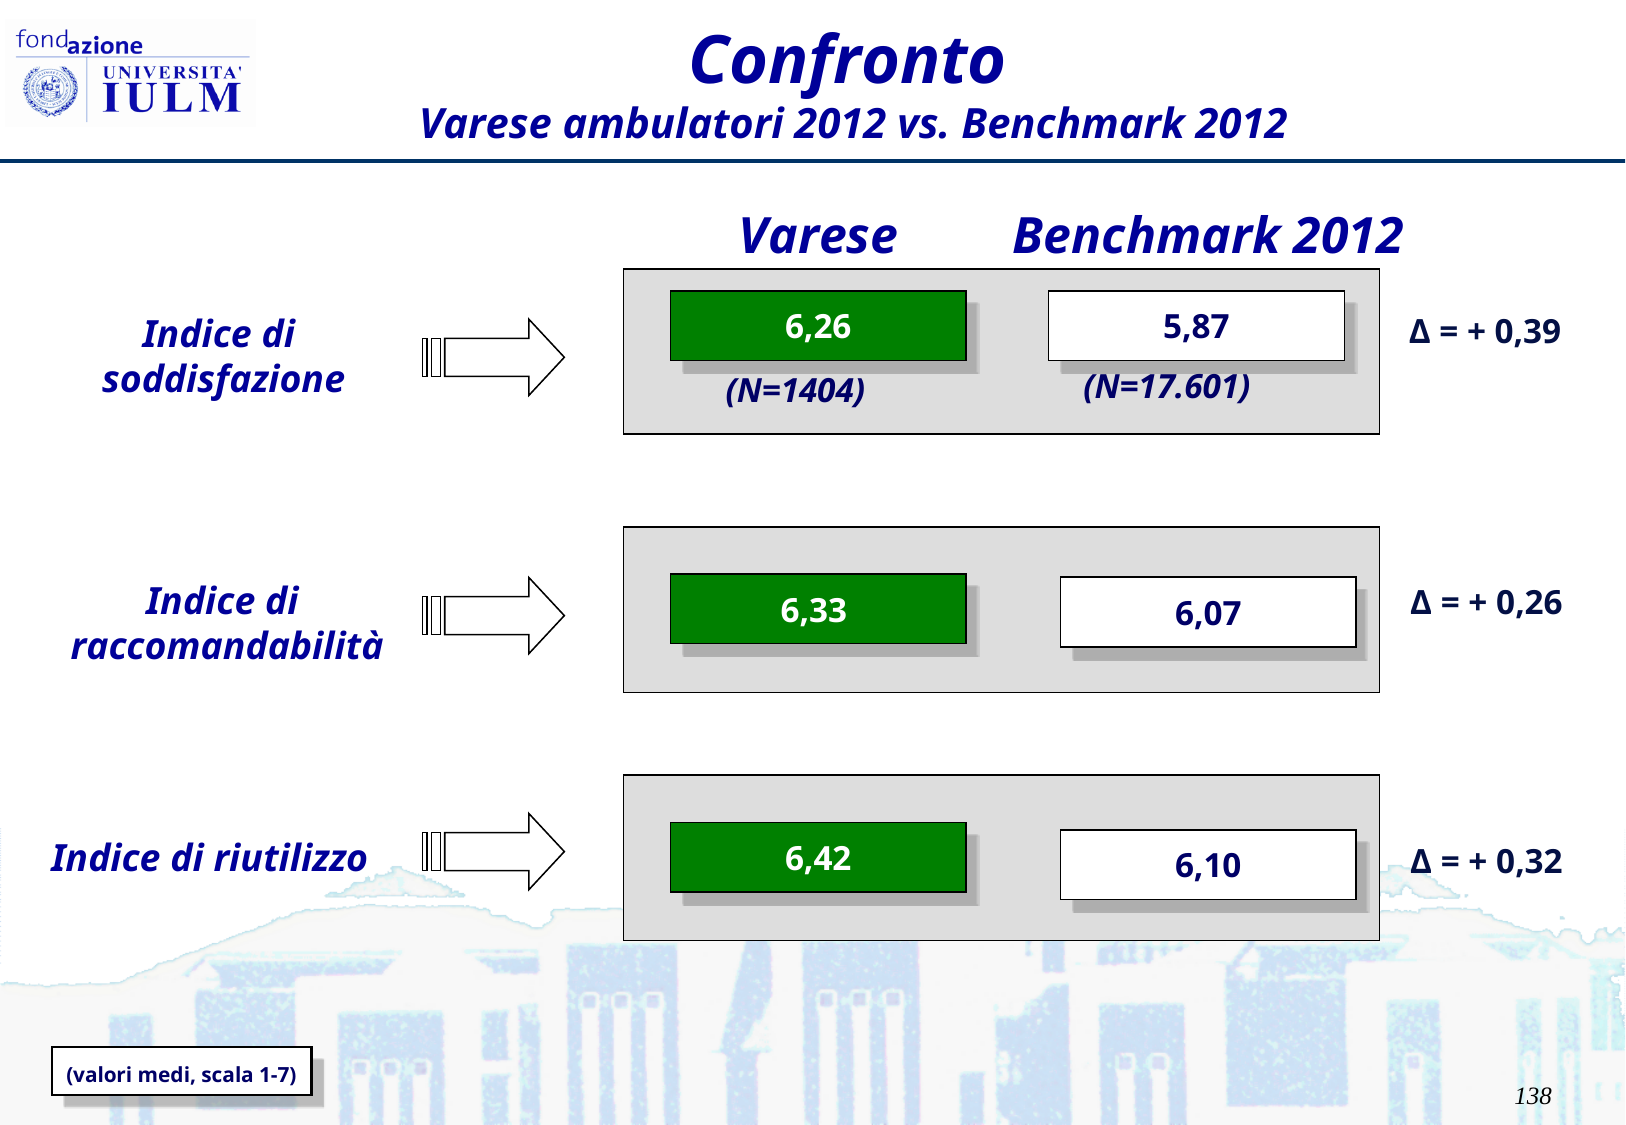

Confronto
 Varese ambulatori 2012 vs. Benchmark 2012
Varese
Benchmark 2012
6,26
5,87
Indice di
soddisfazione
Δ = + 0,39
(N=17.601)
(N=1404)
Indice di
raccomandabilità
Δ = + 0,26
6,33
6,07
6,42
Indice di riutilizzo
6,10
Δ = + 0,32
(valori medi, scala 1-7)